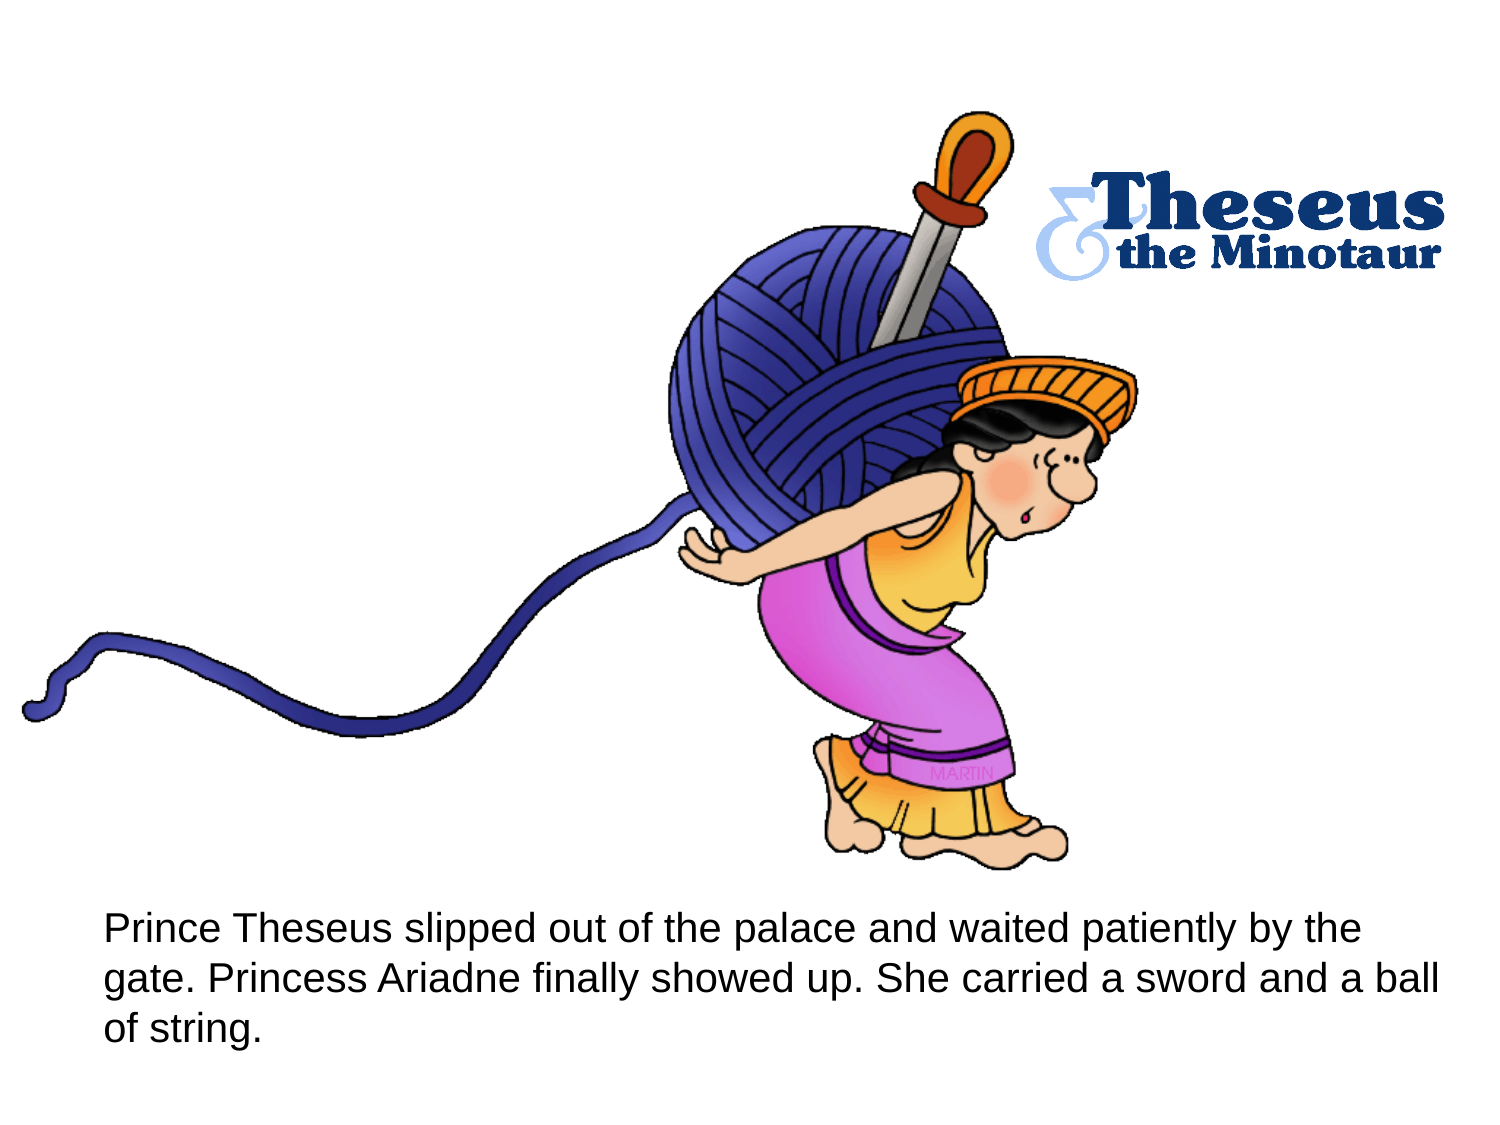

Prince Theseus slipped out of the palace and waited patiently by the gate. Princess Ariadne finally showed up. She carried a sword and a ball of string.